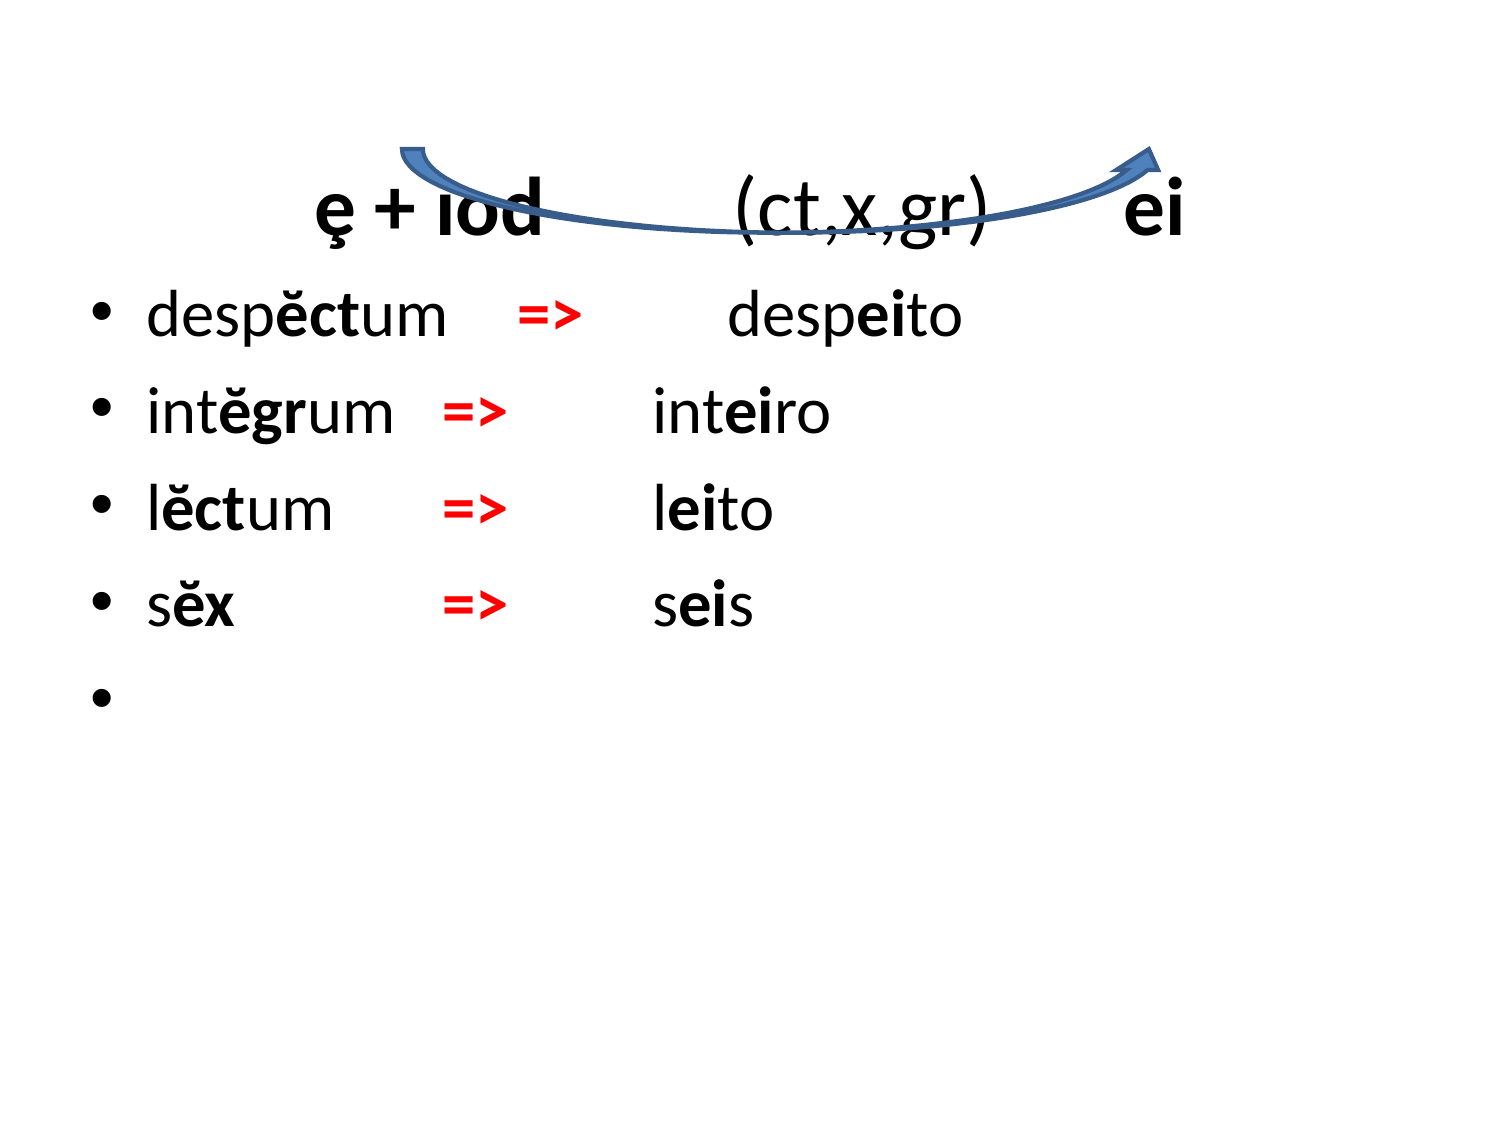

# ȩ + iod (ct,x,gr) ei
despĕctum	 => 		despeito
intĕgrum	 => 		inteiro
lĕctum		 => 		leito
sĕx			 => 		seis